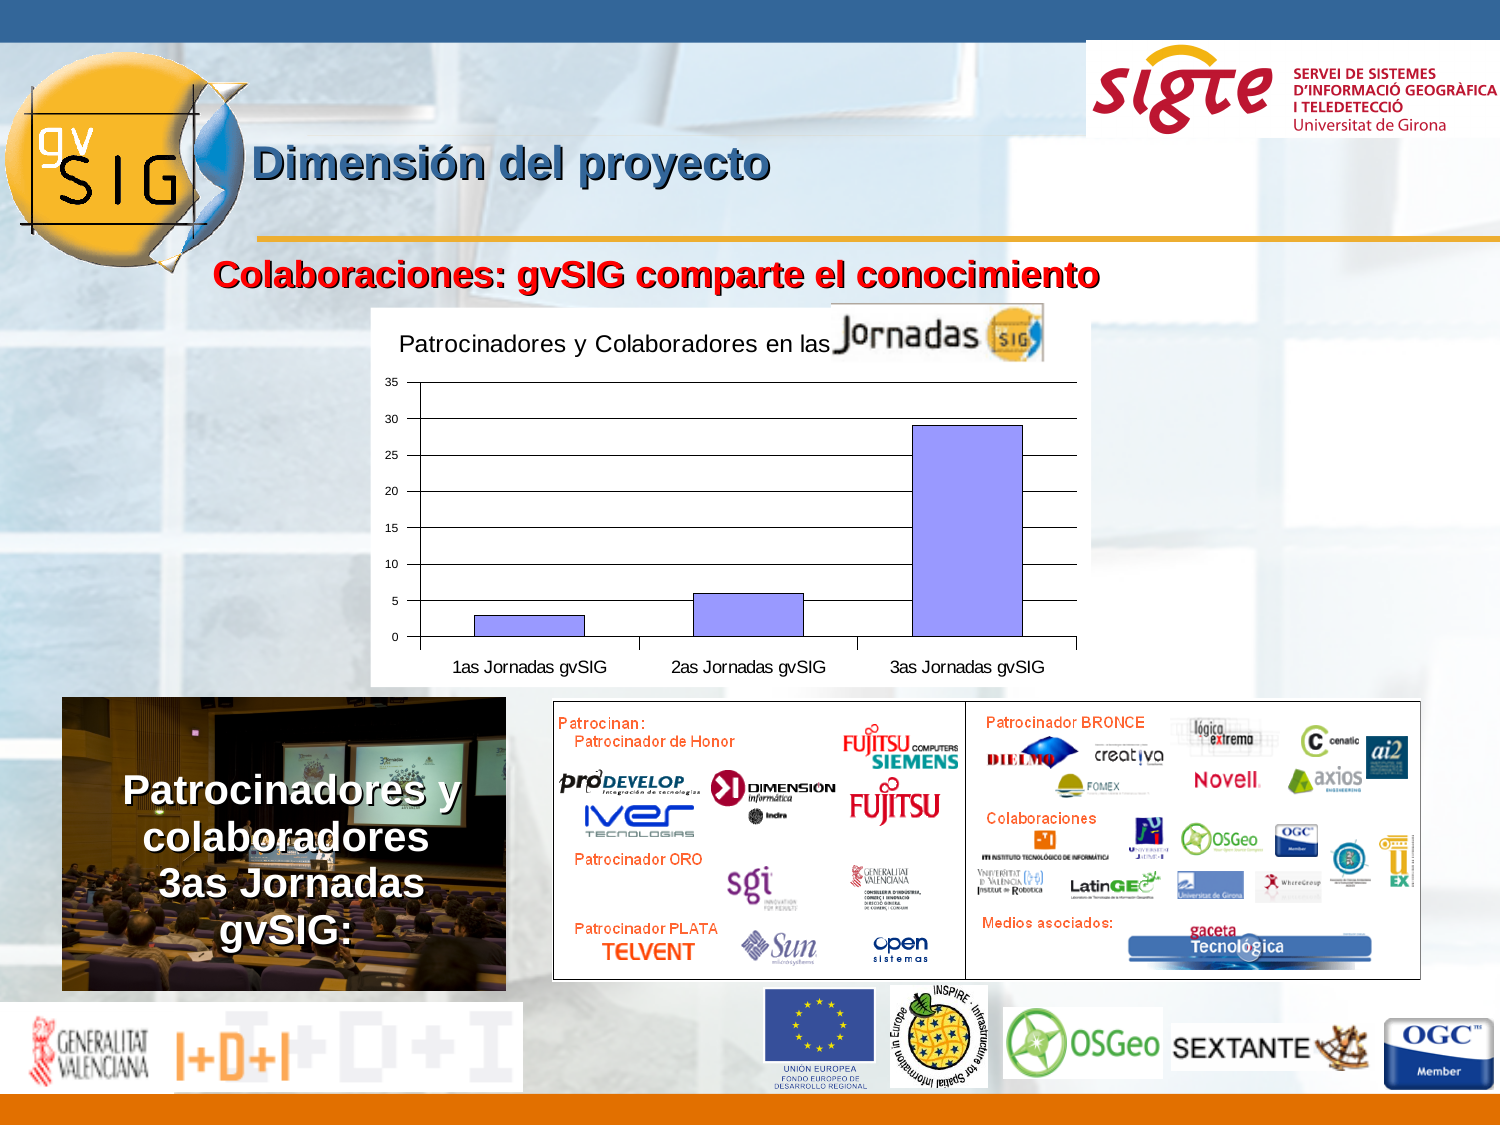

Dimensión del proyecto
Colaboraciones: gvSIG comparte el conocimiento
### Chart: Patrocinadores y Colaboradores en las
| Category | Patrocinadores – Colaboradores |
|---|---|
| 1as Jornadas gvSIG | 3.0 |
| 2as Jornadas gvSIG | 6.0 |
| 3as Jornadas gvSIG | 29.0 |
Patrocinadores y colaboradores
3as Jornadas gvSIG: